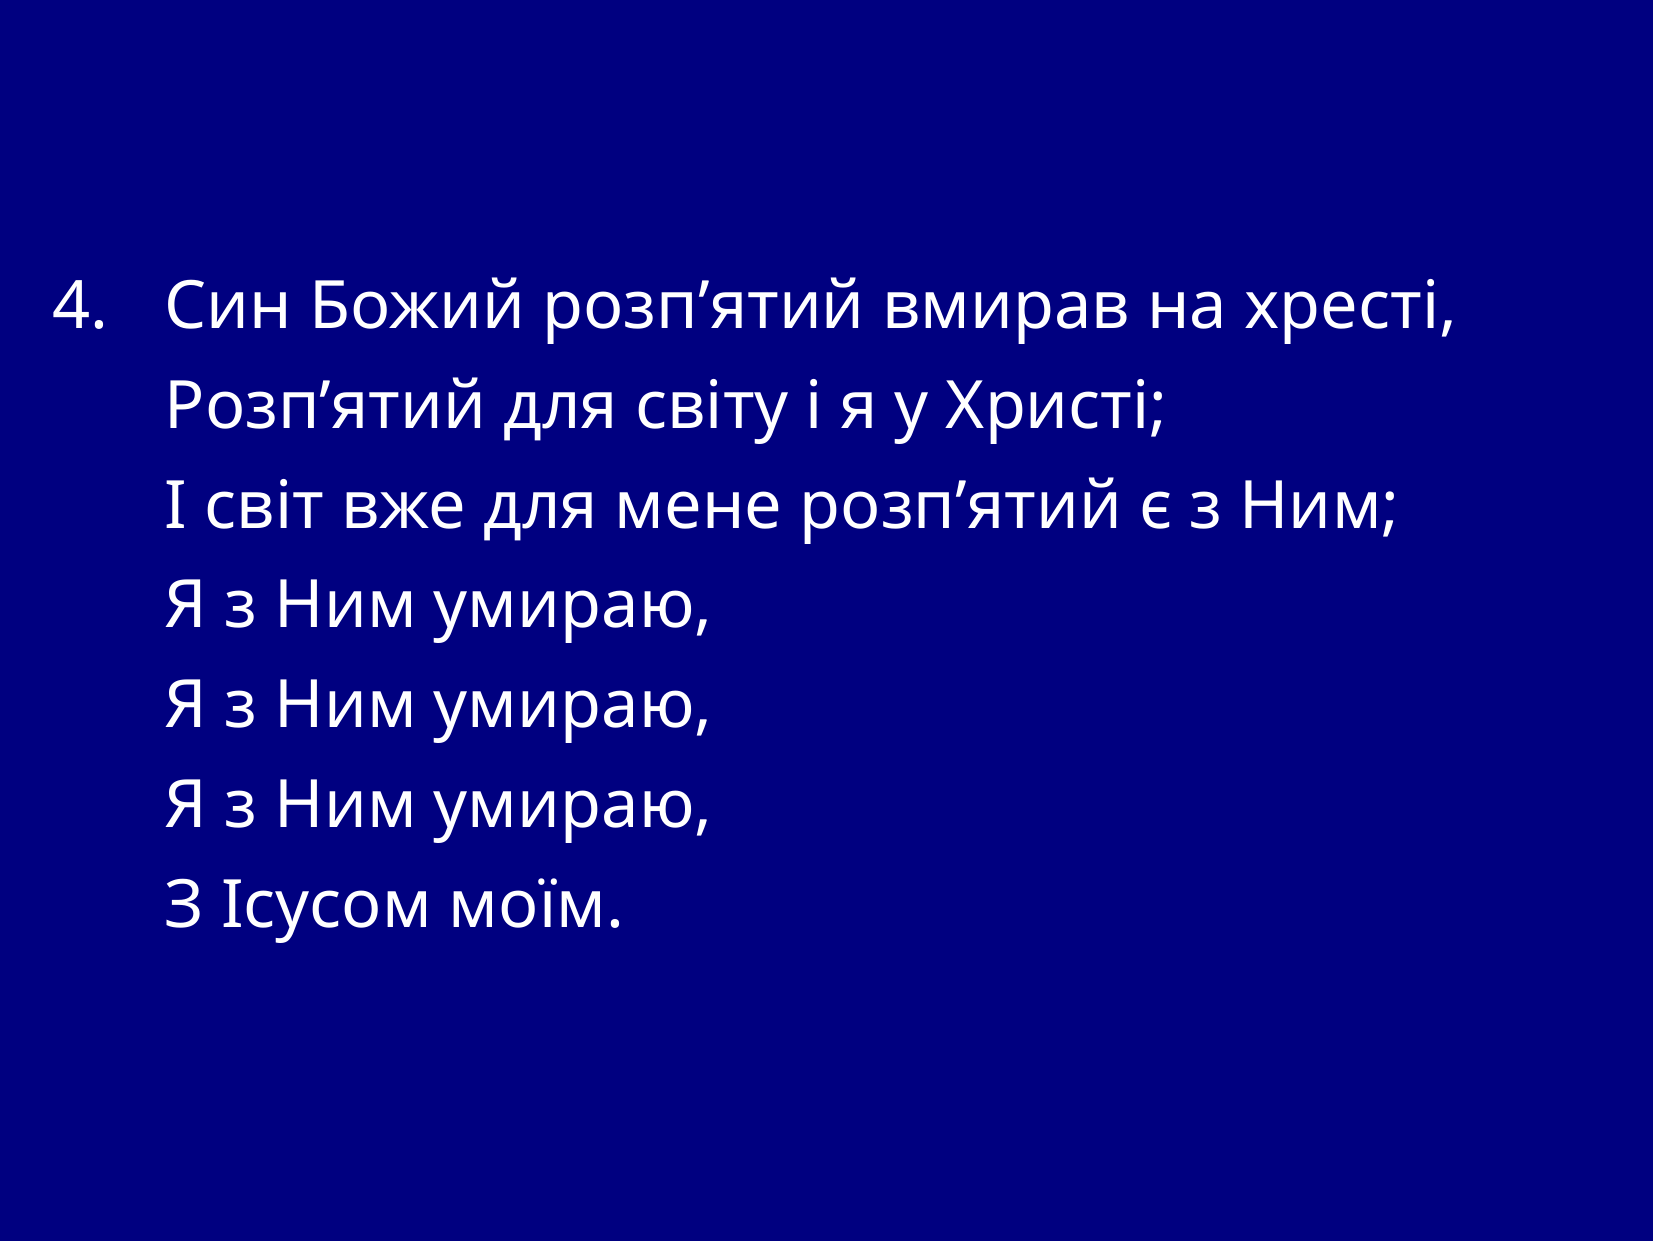

4.	Син Божий розп’ятий вмирав на хресті,
	Розп’ятий для світу і я у Христі;
	І світ вже для мене розп’ятий є з Ним;
	Я з Ним умираю,
	Я з Ним умираю,
	Я з Ним умираю,
	З Ісусом моїм.